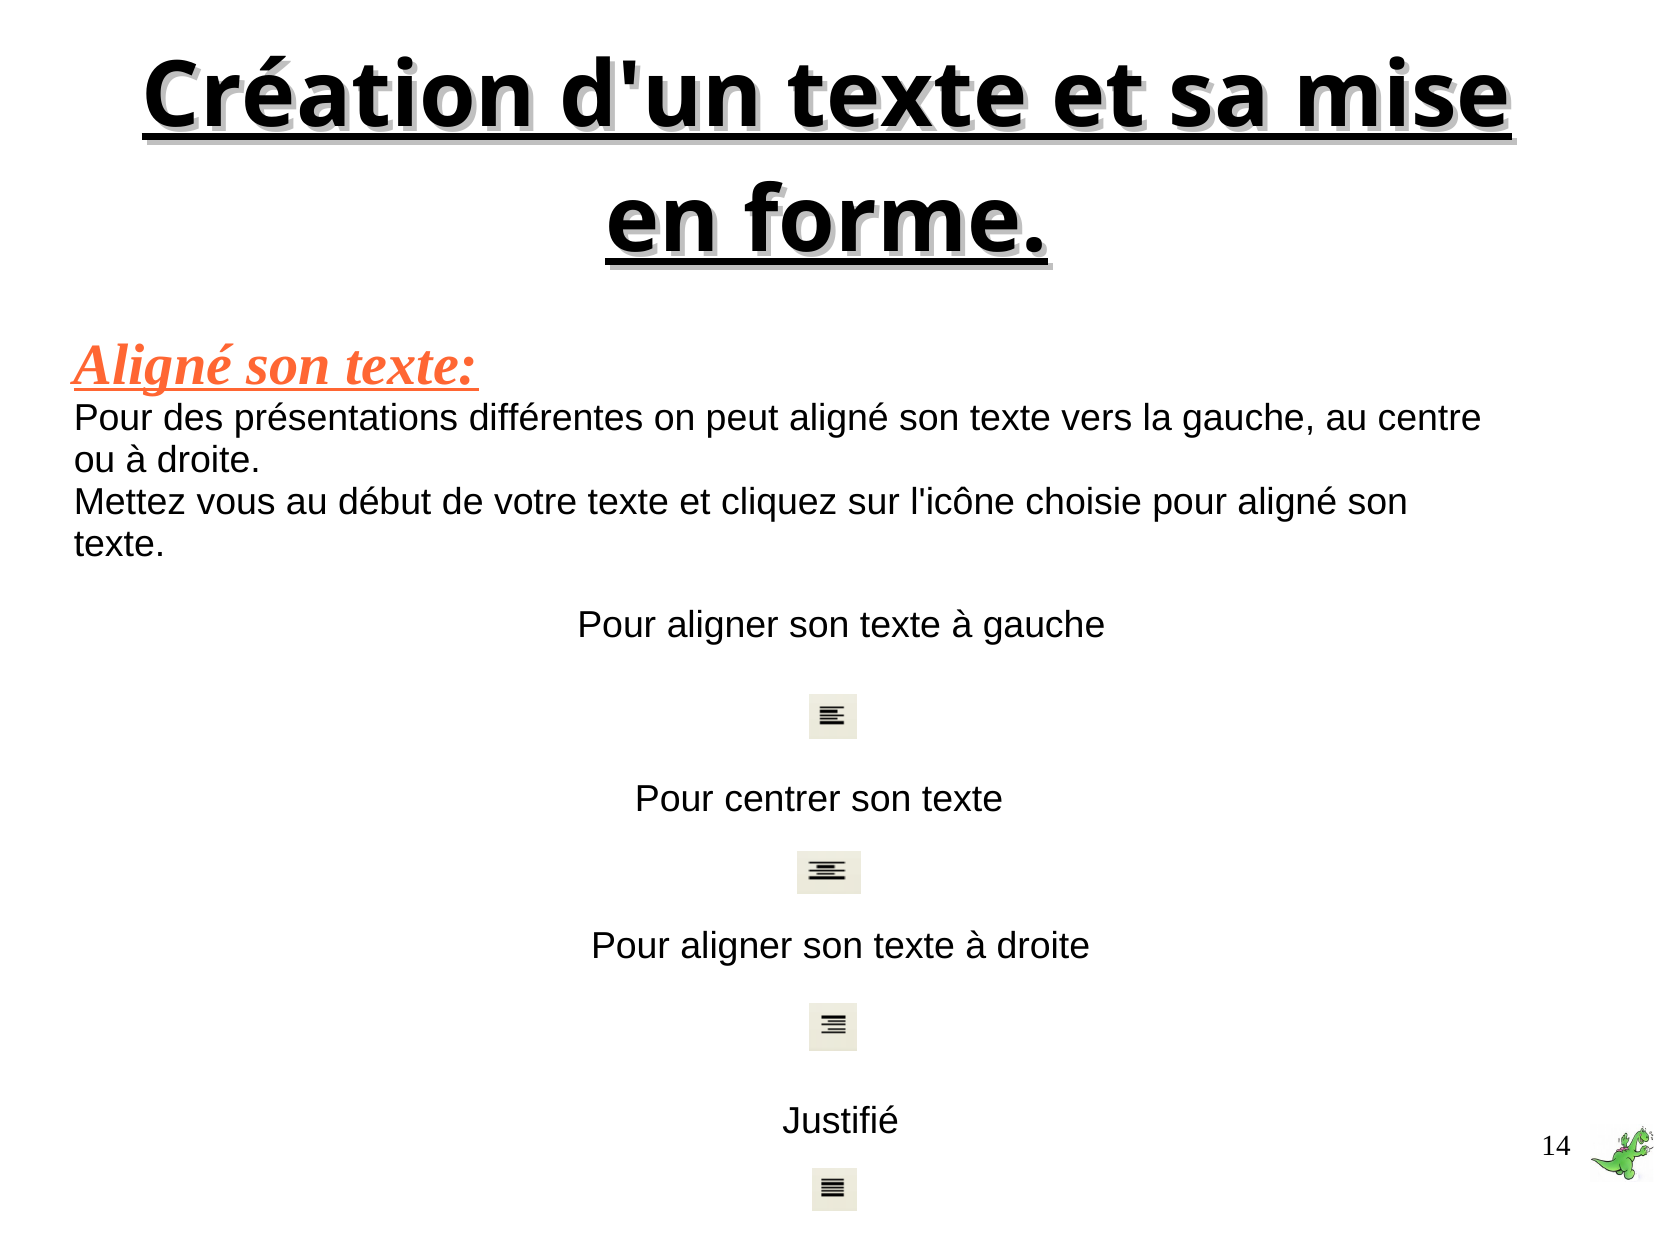

# Création d'un texte et sa mise en forme.
Aligné son texte:
Pour des présentations différentes on peut aligné son texte vers la gauche, au centre ou à droite.
Mettez vous au début de votre texte et cliquez sur l'icône choisie pour aligné son texte.
Pour aligner son texte à gauche
Pour centrer son texte
Pour aligner son texte à droite
Justifié
14